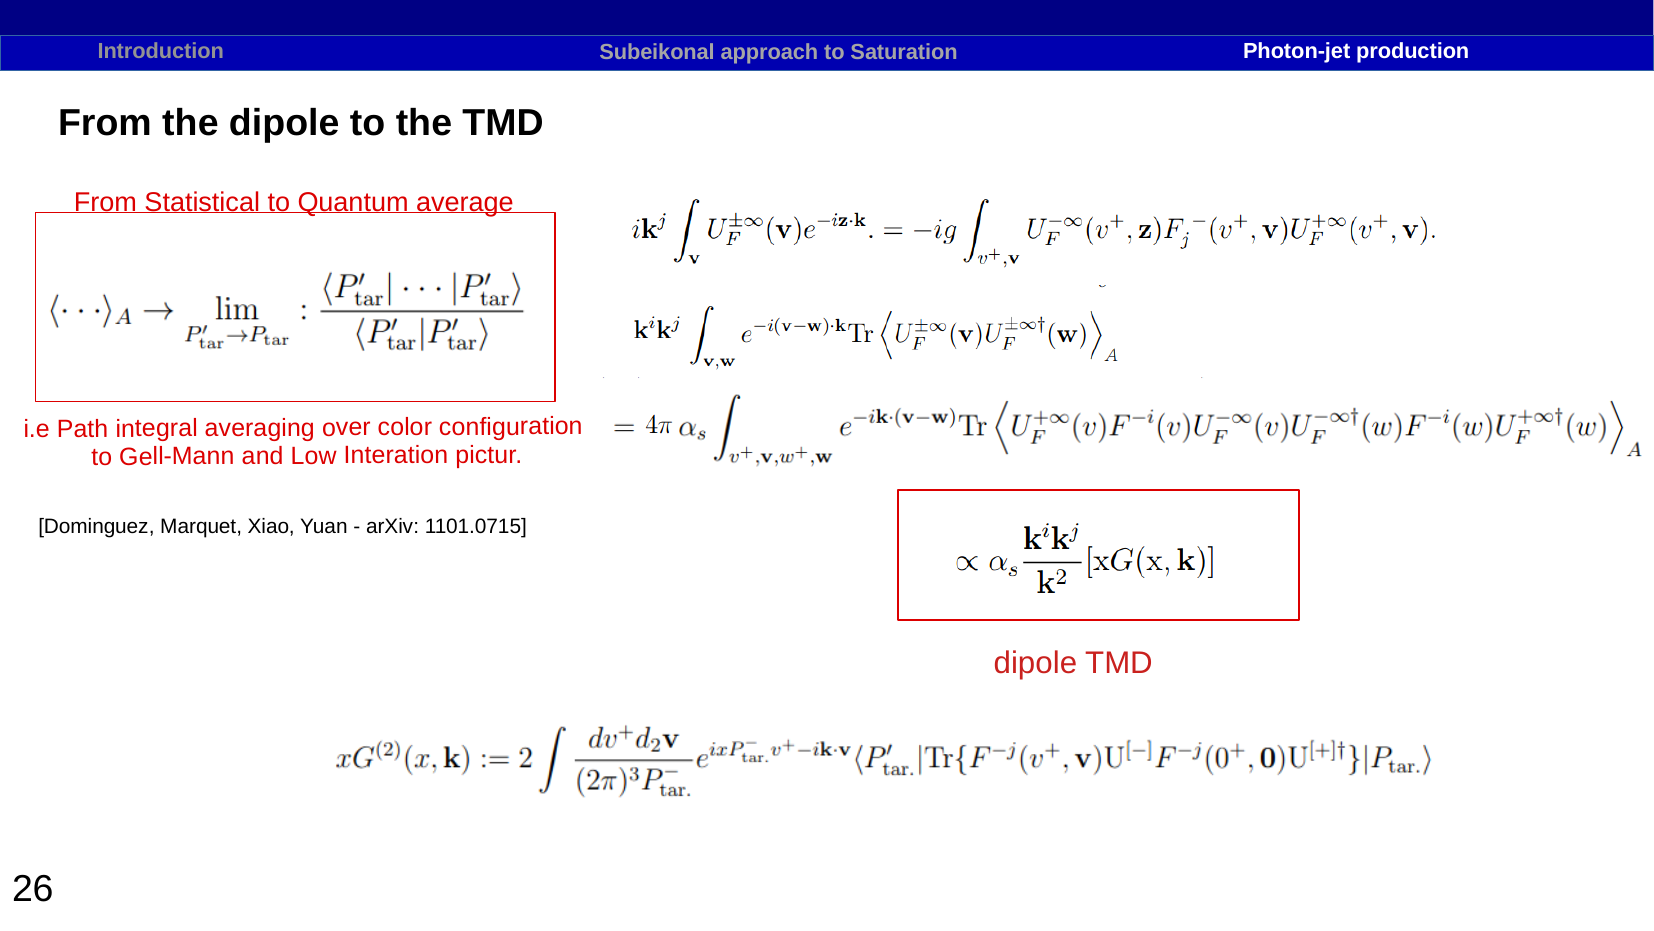

Introduction
Photon-jet production
Subeikonal approach to Saturation
From the dipole to the TMD
From Statistical to Quantum average
i.e Path integral averaging over color configuration
to Gell-Mann and Low Interation pictur.
[Dominguez, Marquet, Xiao, Yuan - arXiv: 1101.0715]
 dipole TMD